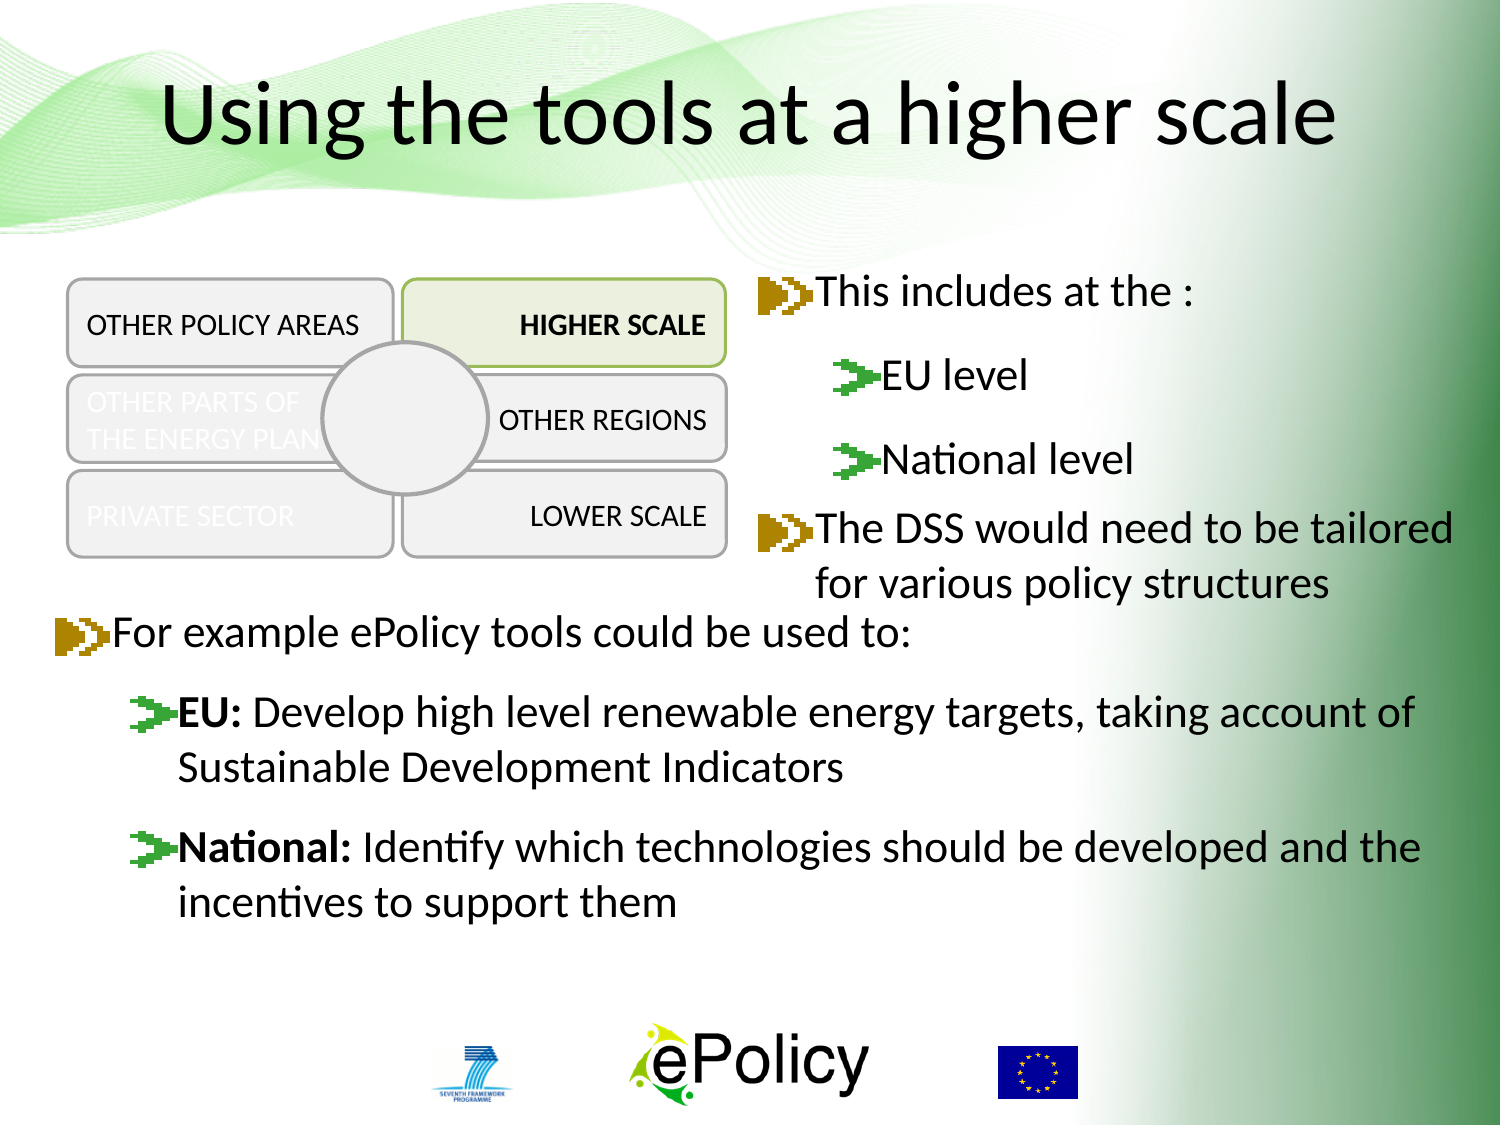

# Using the tools at a higher scale
This includes at the :
EU level
National level
The DSS would need to be tailored for various policy structures
OTHER POLICY AREAS
HIGHER SCALE
OTHER REGIONS
OTHER PARTS OF THE ENERGY PLAN
LOWER SCALE
PRIVATE SECTOR
For example ePolicy tools could be used to:
EU: Develop high level renewable energy targets, taking account of Sustainable Development Indicators
National: Identify which technologies should be developed and the incentives to support them